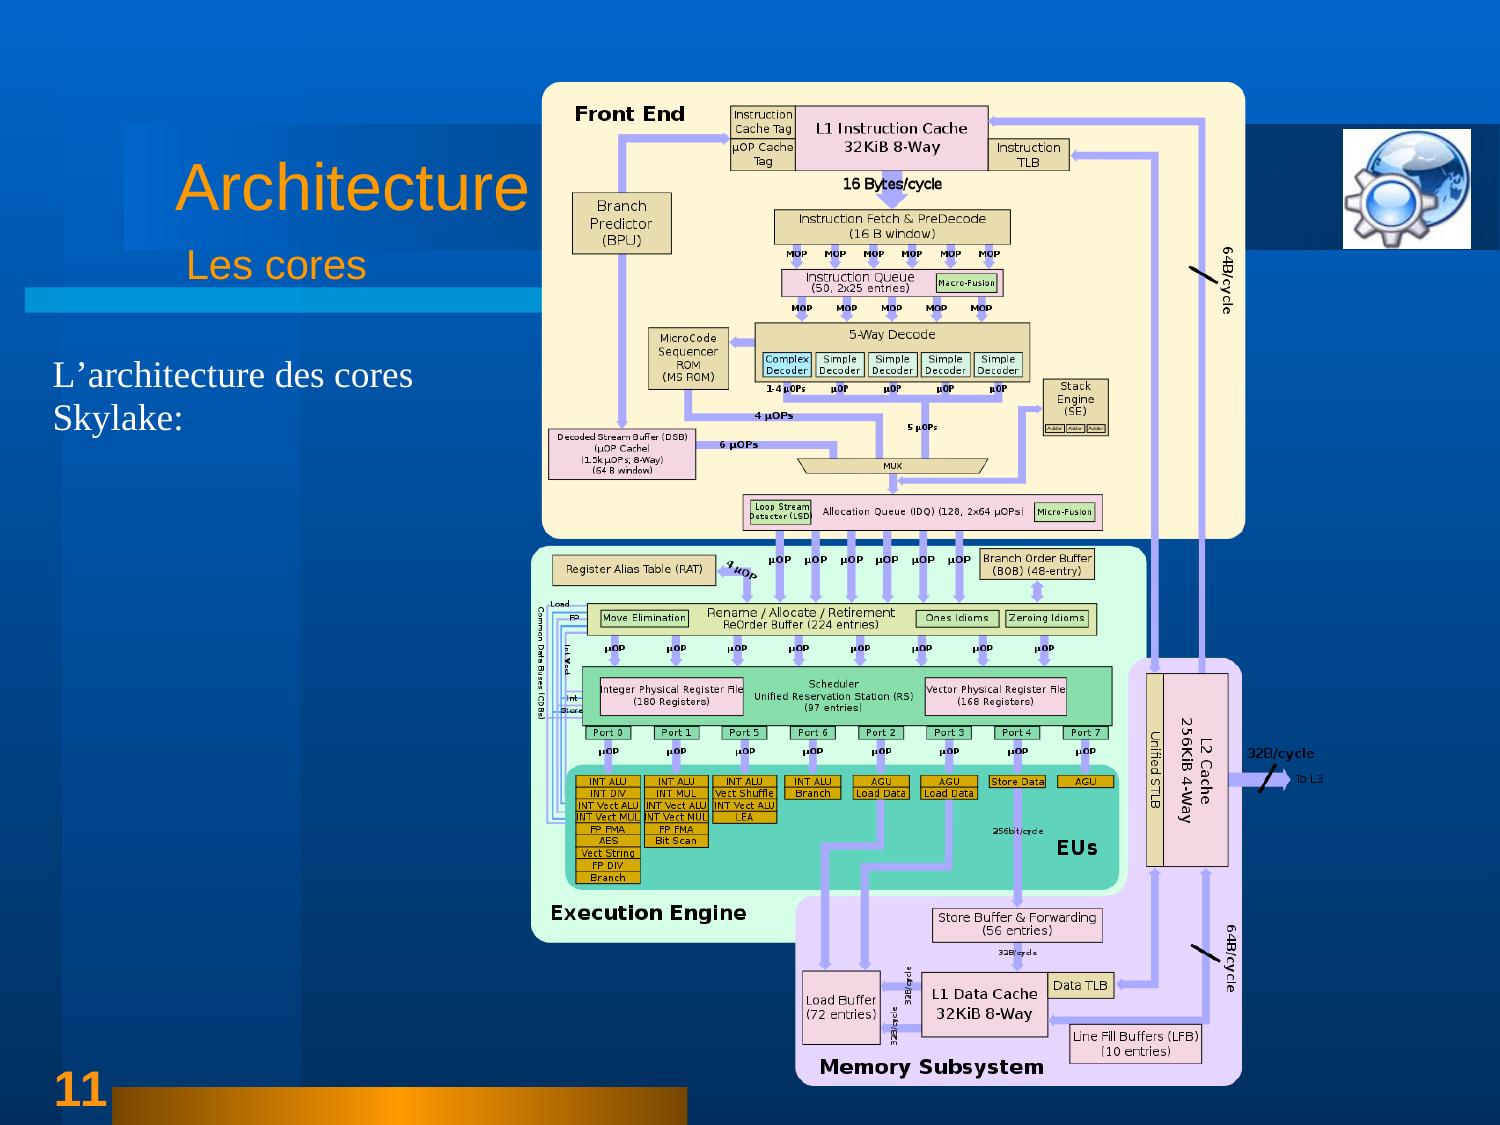

Architecture système
Les cores
L’architecture des cores Skylake: